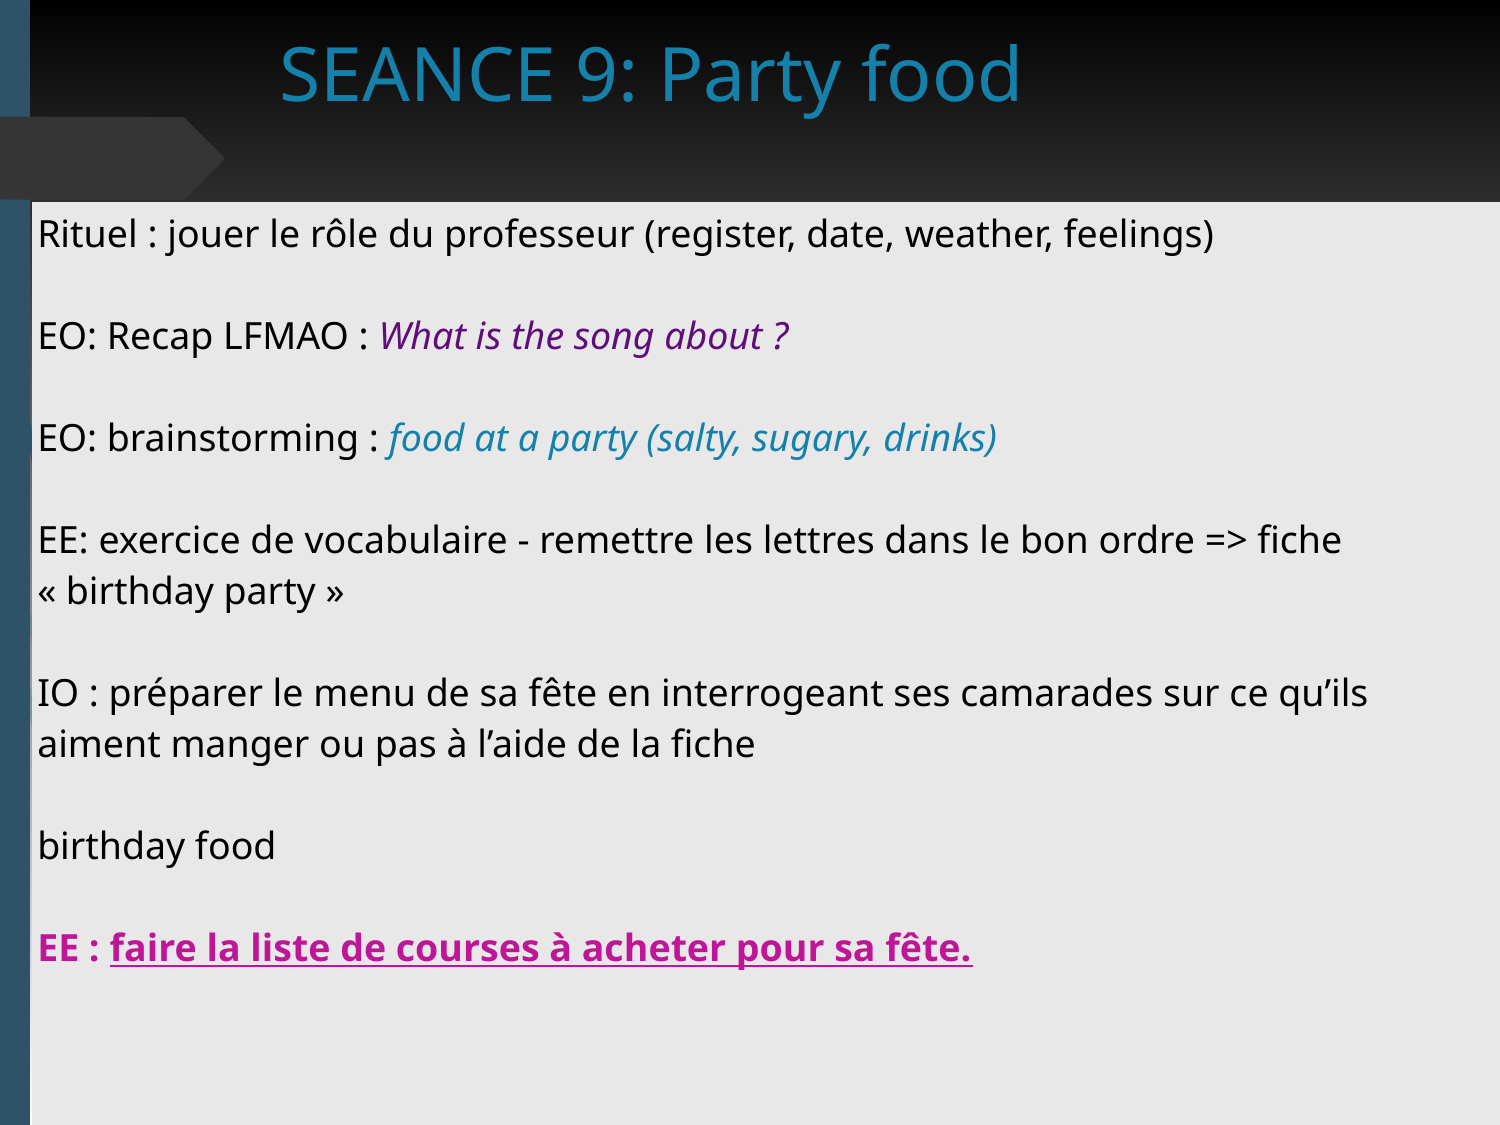

# SEANCE 9: Party food
| Rituel : jouer le rôle du professeur (register, date, weather, feelings) EO: Recap LFMAO : What is the song about ?   EO: brainstorming : food at a party (salty, sugary, drinks)   EE: exercice de vocabulaire - remettre les lettres dans le bon ordre => fiche « birthday party » IO : préparer le menu de sa fête en interrogeant ses camarades sur ce qu’ils aiment manger ou pas à l’aide de la fiche birthday food EE : faire la liste de courses à acheter pour sa fête. |
| --- |